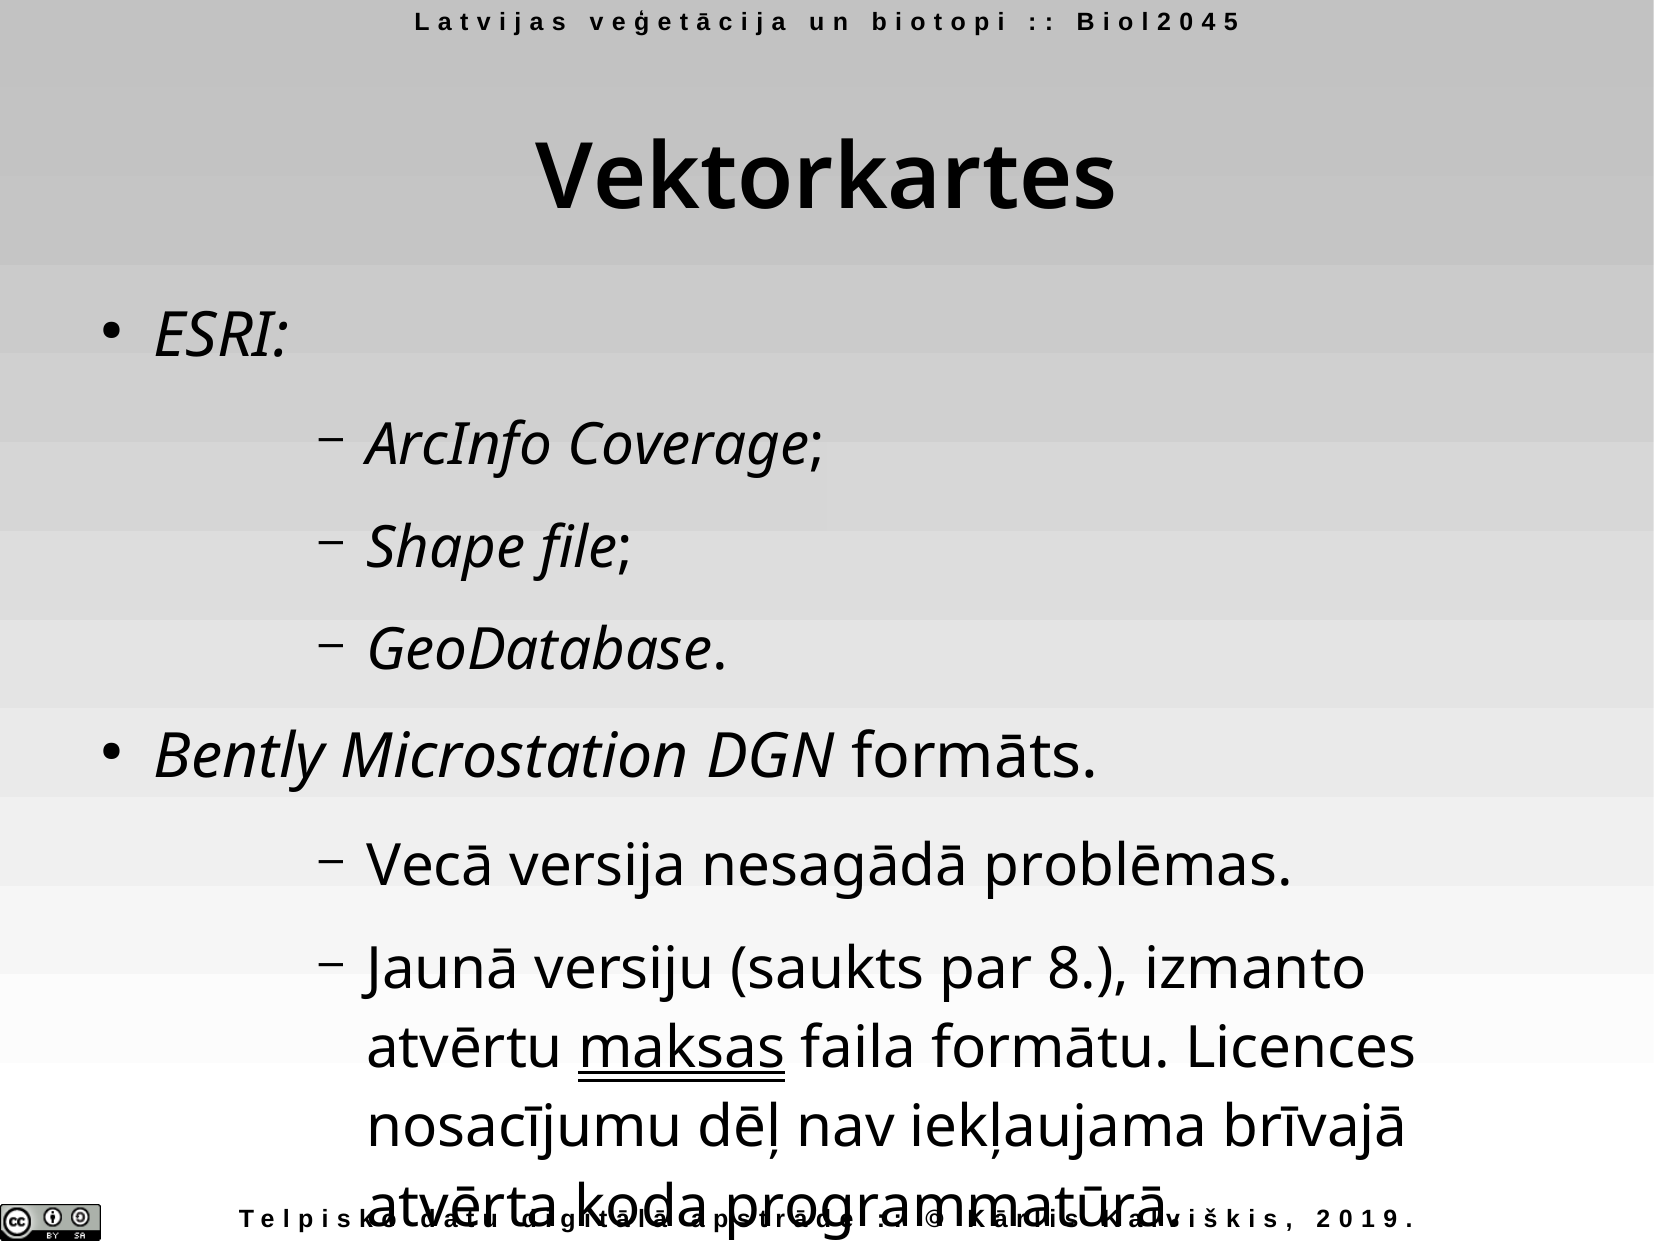

# Vektorkartes
ESRI:
ArcInfo Coverage;
Shape file;
GeoDatabase.
Bently Microstation DGN formāts.
Vecā versija nesagādā problēmas.
Jaunā versiju (saukts par 8.), izmanto atvērtu maksas faila formātu. Licences nosacījumu dēļ nav iekļaujama brīvajā atvērta koda programmatūrā.